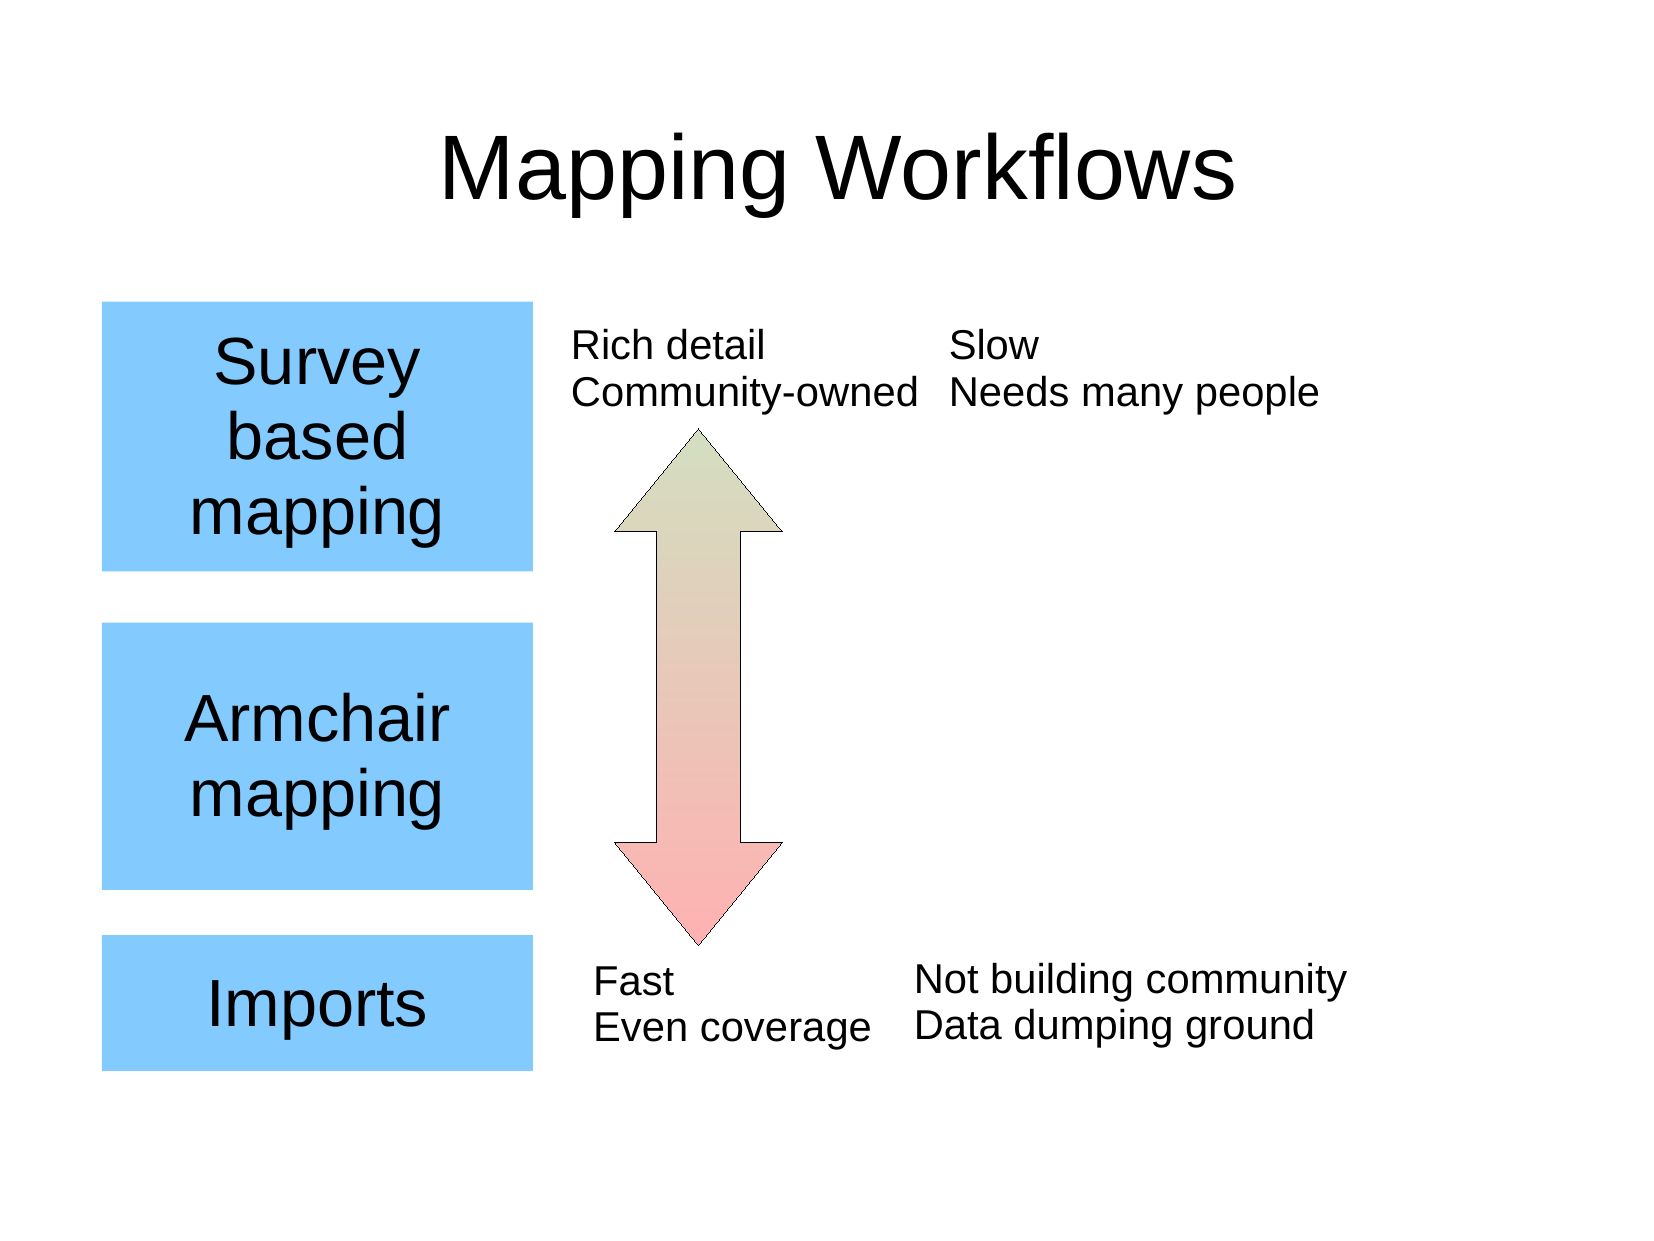

# Mapping Workflows
Rich detail Community-owned
Slow
Needs many people
Survey
based mapping
Armchair mapping
Fast
Even coverage
Imports
Not building community
Data dumping ground